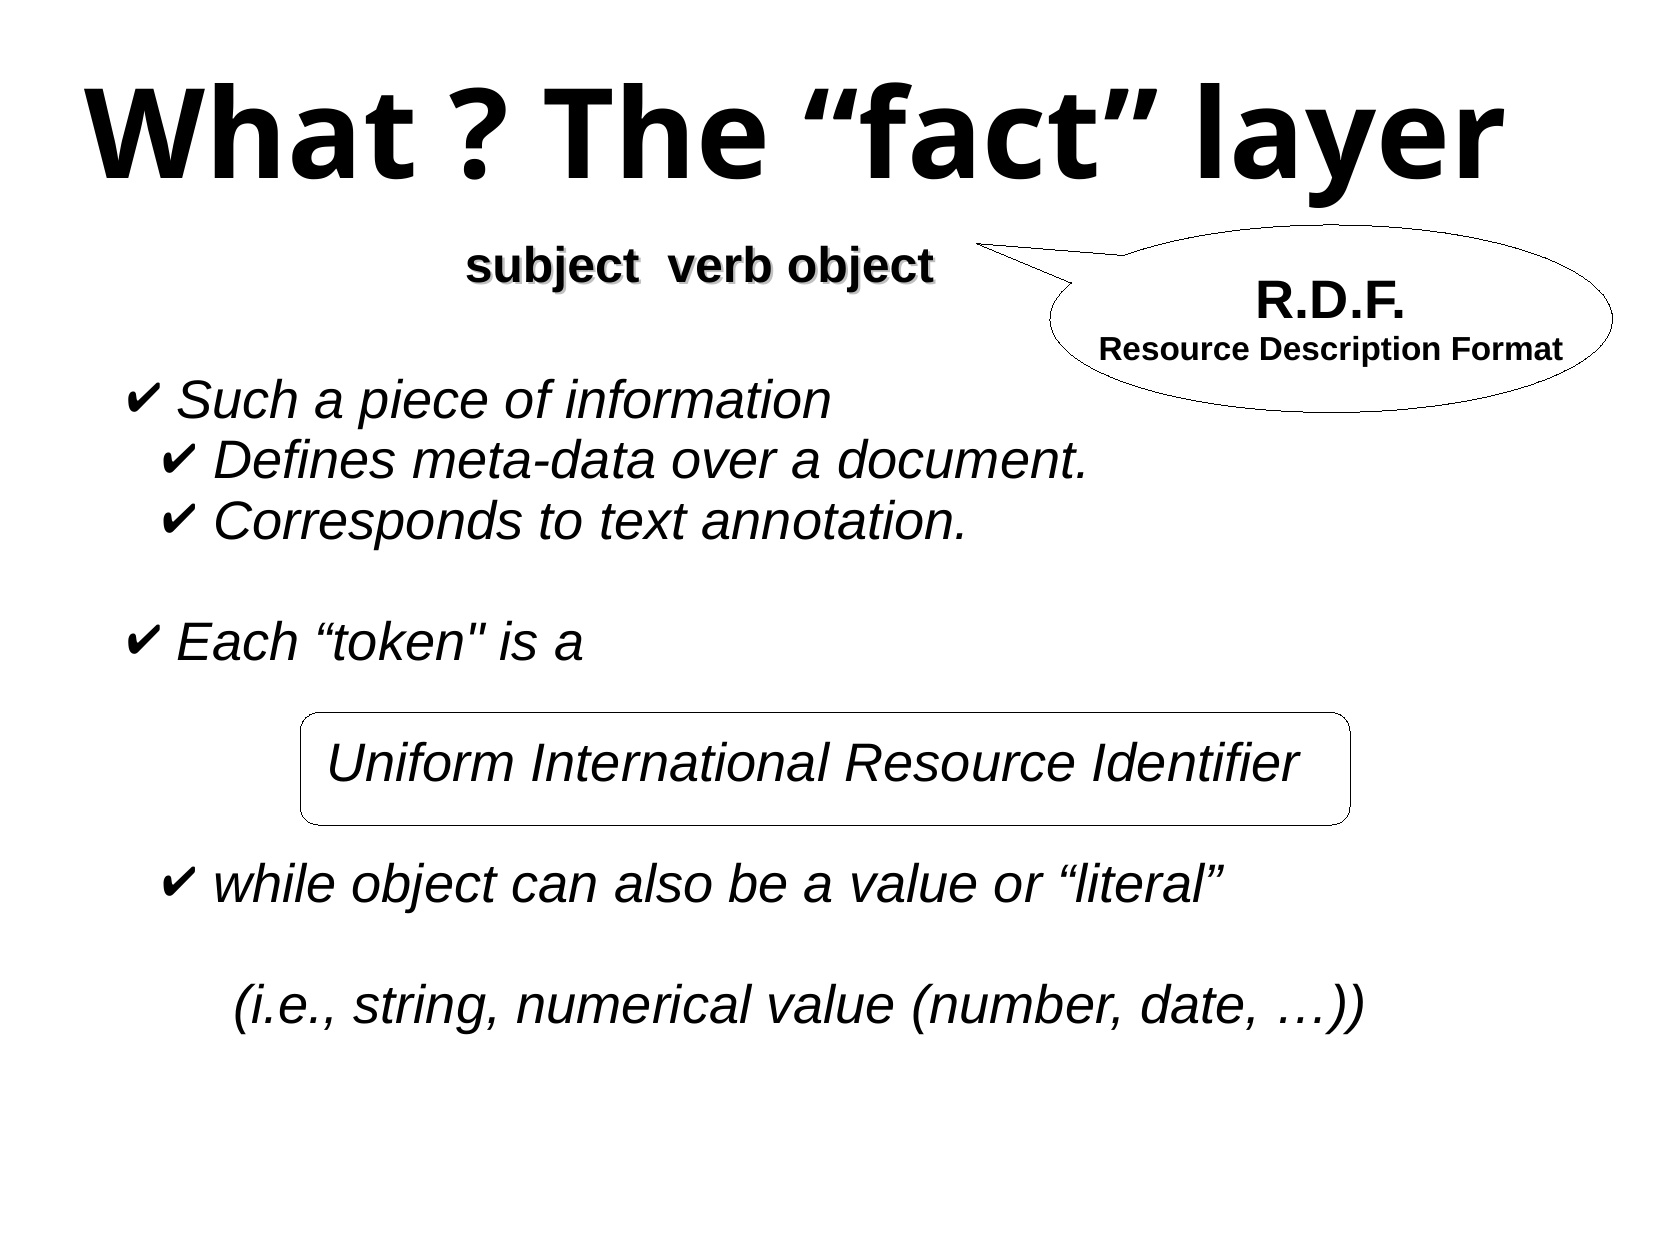

What ? The “fact” layer
R.D.F.
Resource Description Format
subject verb object
 Such a piece of information
 Defines meta-data over a document.
 Corresponds to text annotation.
 Each “token" is a
 Uniform International Resource Identifier
 while object can also be a value or “literal”
(i.e., string, numerical value (number, date, …))